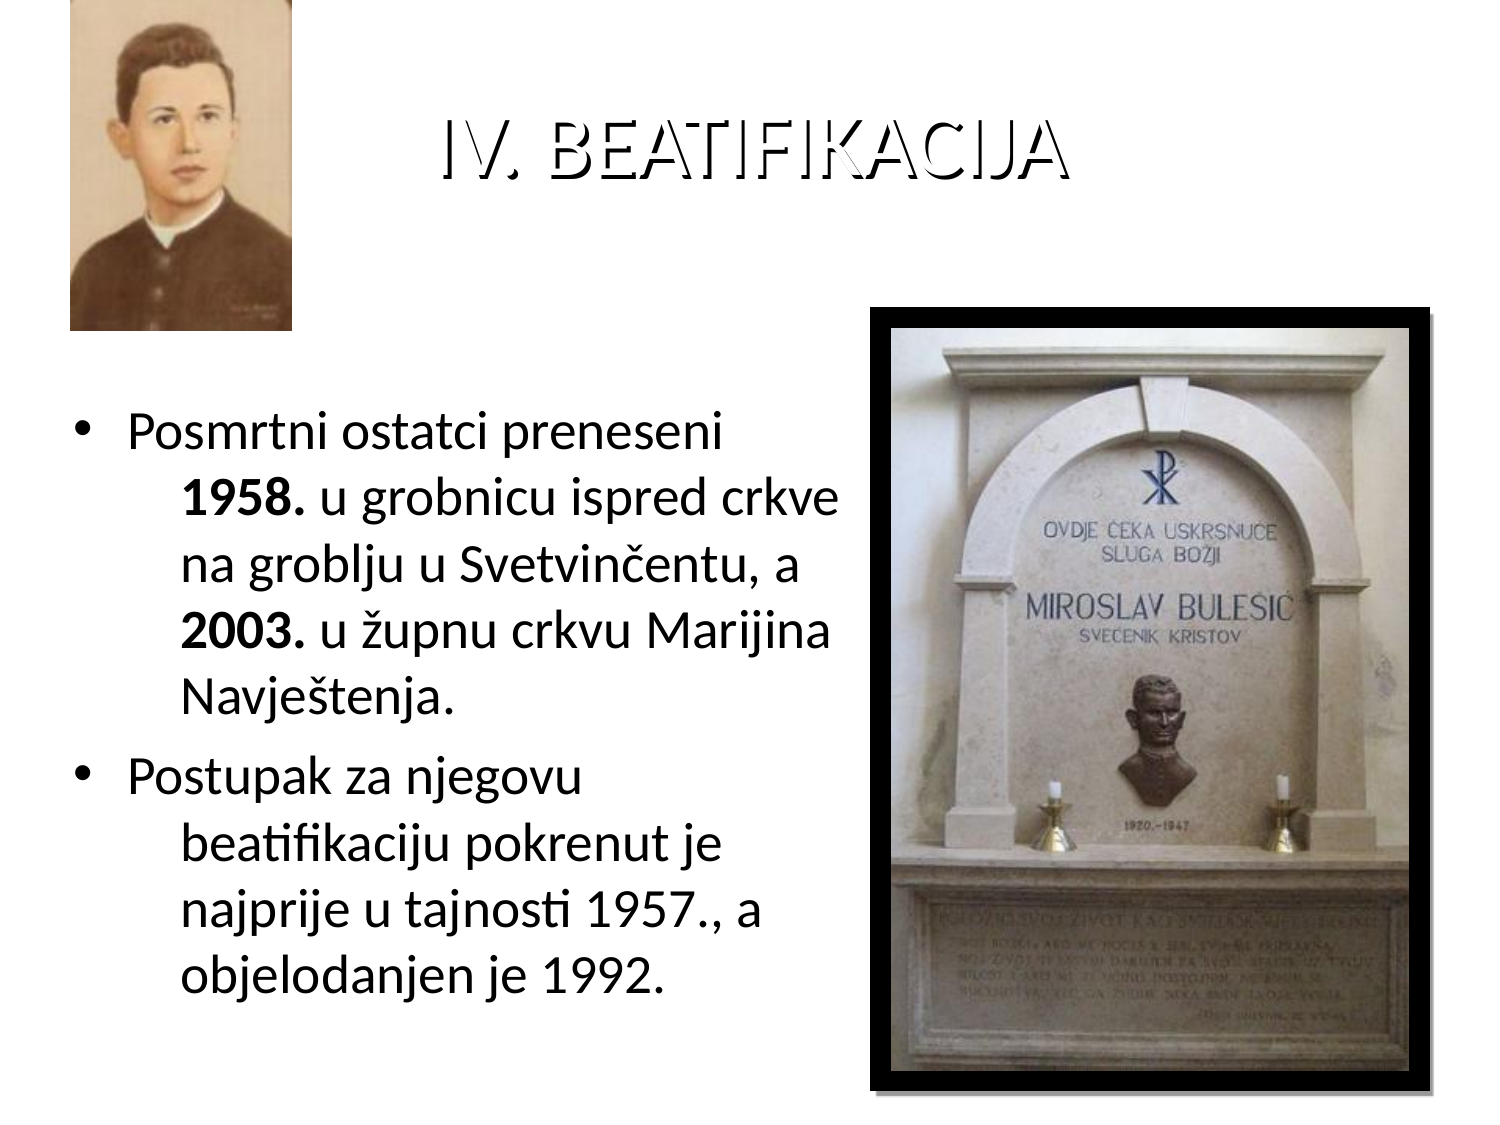

# IV. BEATIFIKACIJA
Posmrtni ostatci preneseni 1958. u grobnicu ispred crkve na groblju u Svetvinčentu, a 2003. u župnu crkvu Marijina Navještenja.
Postupak za njegovu beatifikaciju pokrenut je najprije u tajnosti 1957., a objelodanjen je 1992.